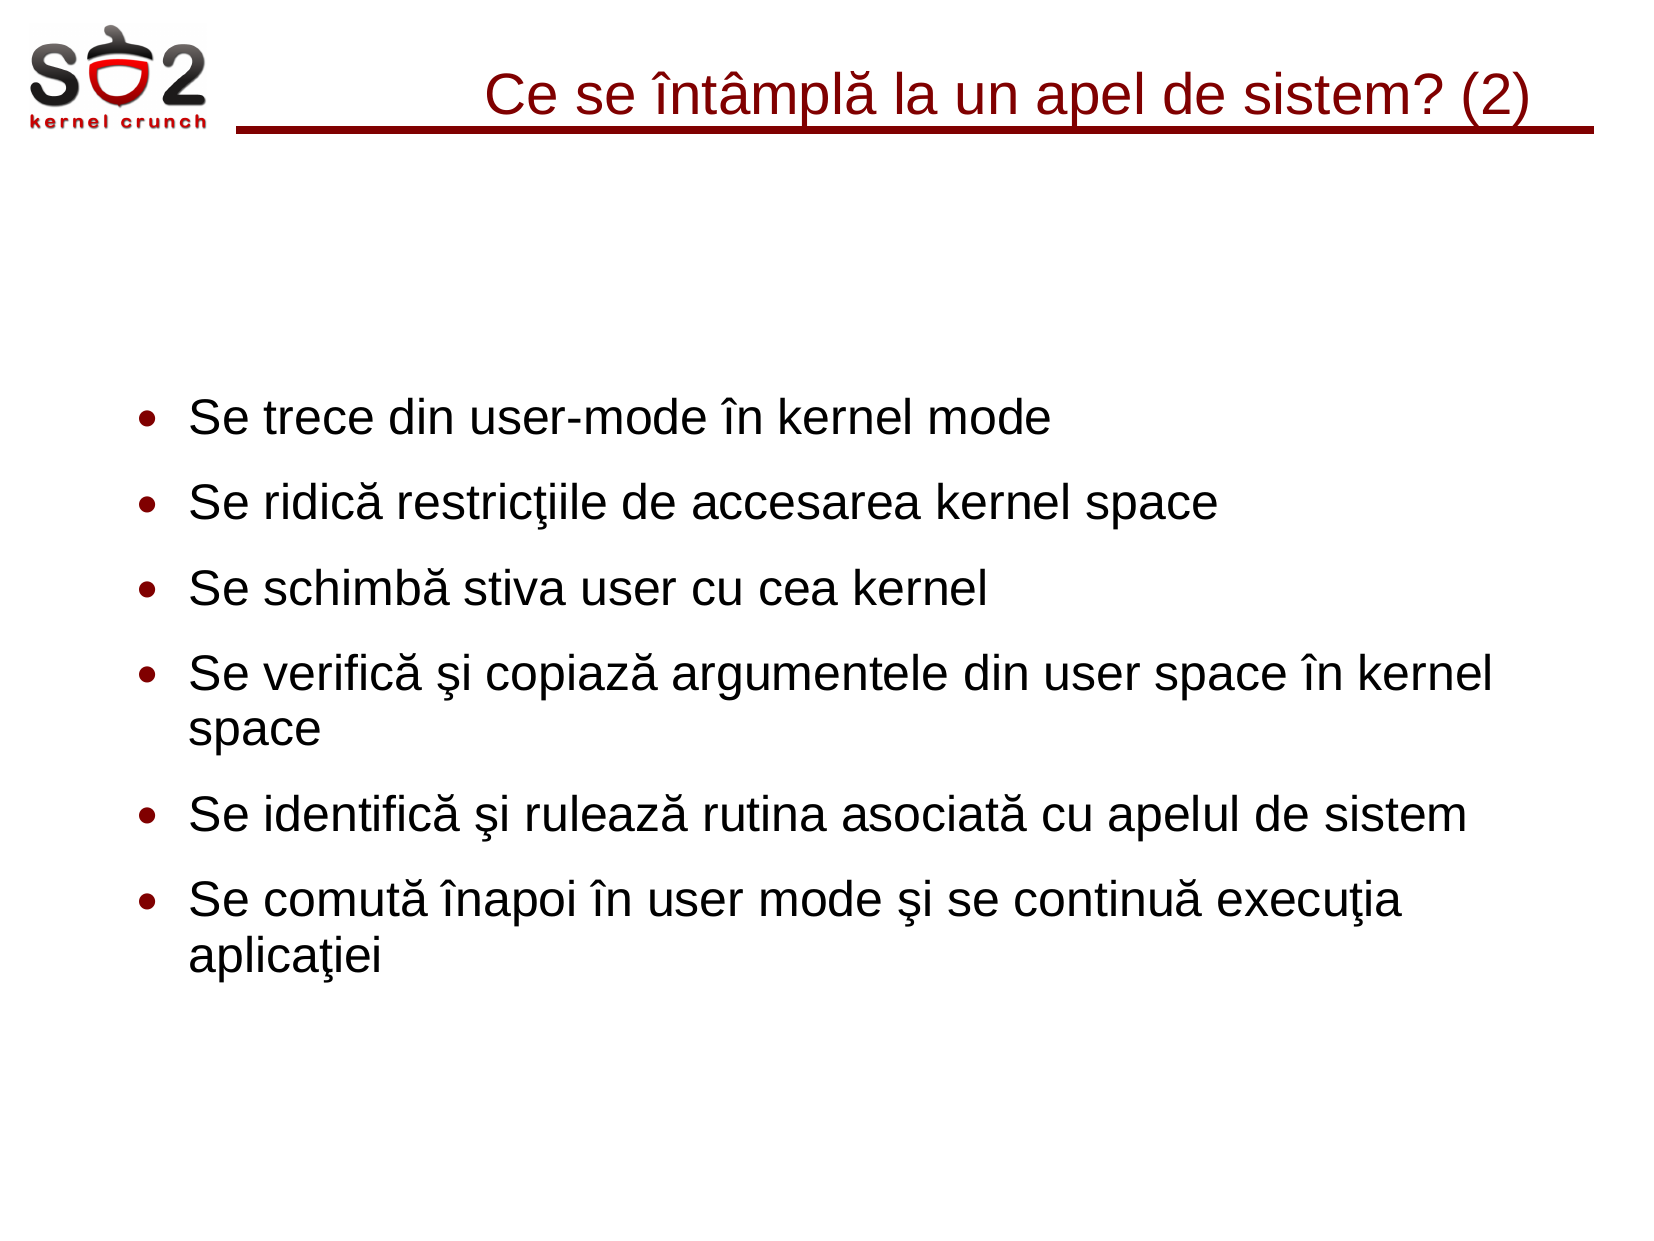

# Ce se întâmplă la un apel de sistem? (2)
Se trece din user-mode în kernel mode
Se ridică restricţiile de accesarea kernel space
Se schimbă stiva user cu cea kernel
Se verifică şi copiază argumentele din user space în kernel space
Se identifică şi rulează rutina asociată cu apelul de sistem
Se comută înapoi în user mode şi se continuă execuţia aplicaţiei